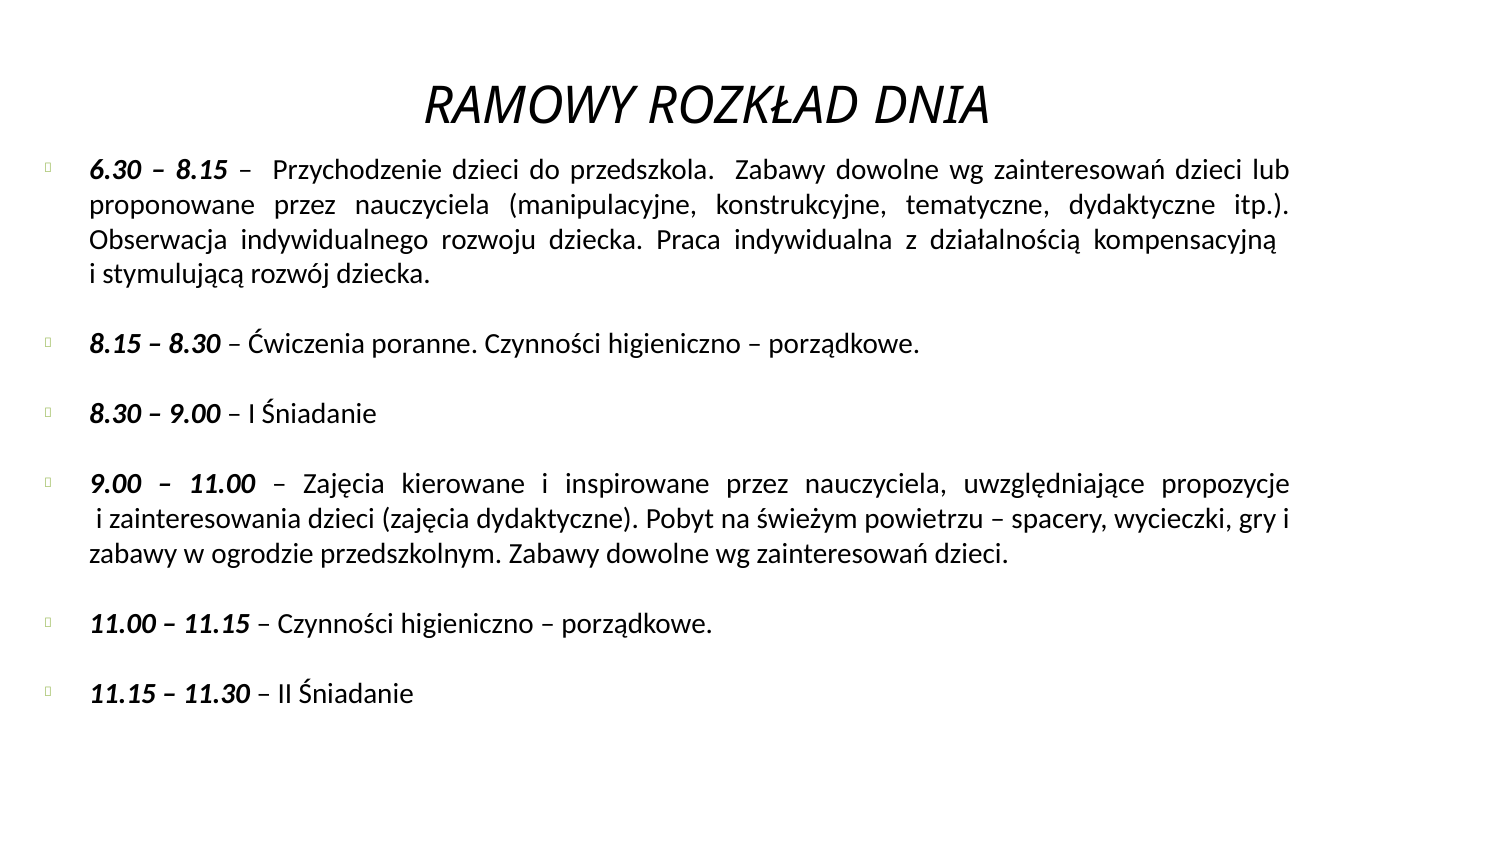

RAMOWY ROZKŁAD DNIA
6.30 – 8.15 – Przychodzenie dzieci do przedszkola. Zabawy dowolne wg zainteresowań dzieci lub proponowane przez nauczyciela (manipulacyjne, konstrukcyjne, tematyczne, dydaktyczne itp.). Obserwacja indywidualnego rozwoju dziecka. Praca indywidualna z działalnością kompensacyjną
i stymulującą rozwój dziecka.
8.15 – 8.30 – Ćwiczenia poranne. Czynności higieniczno – porządkowe.
8.30 – 9.00 – I Śniadanie
9.00 – 11.00 – Zajęcia kierowane i inspirowane przez nauczyciela, uwzględniające propozycje
 i zainteresowania dzieci (zajęcia dydaktyczne). Pobyt na świeżym powietrzu – spacery, wycieczki, gry i zabawy w ogrodzie przedszkolnym. Zabawy dowolne wg zainteresowań dzieci.
11.00 – 11.15 – Czynności higieniczno – porządkowe.
11.15 – 11.30 – II Śniadanie